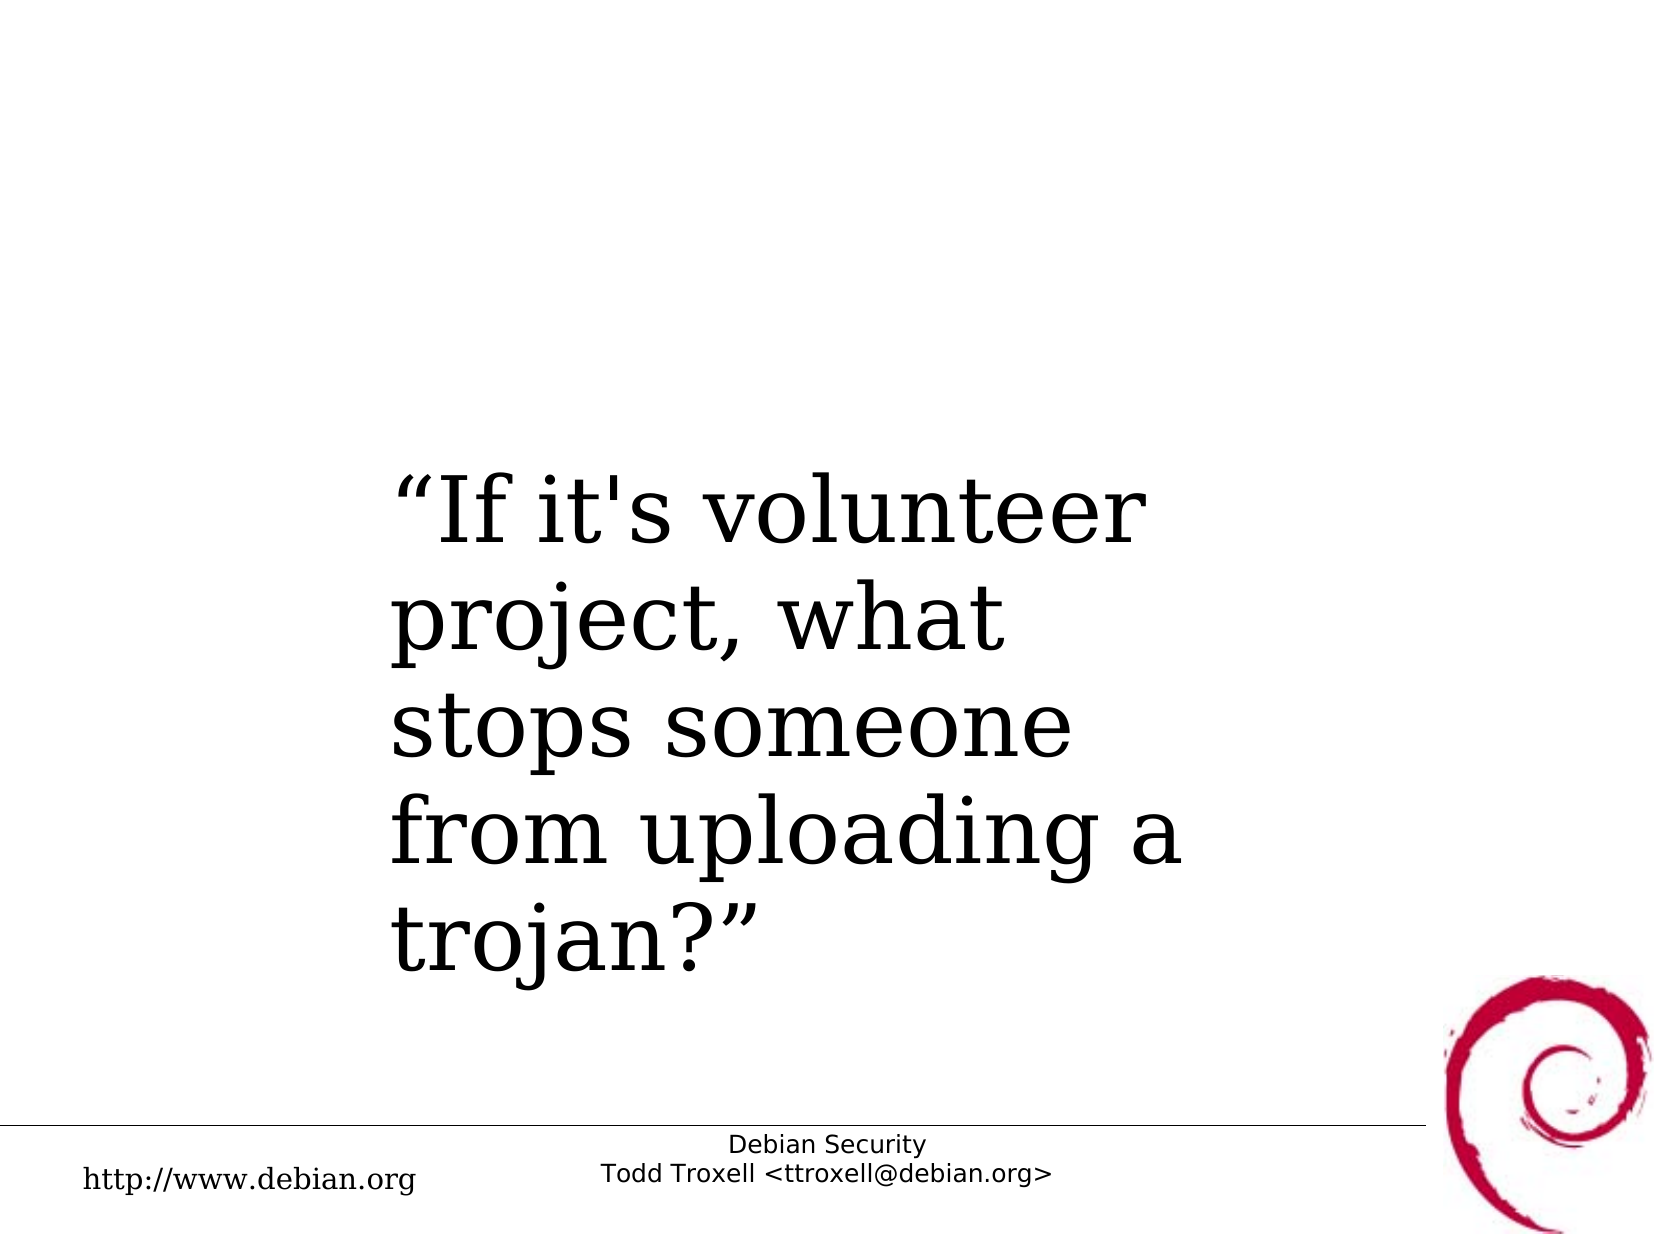

“If it's volunteer project, what stops someone from uploading a trojan?”